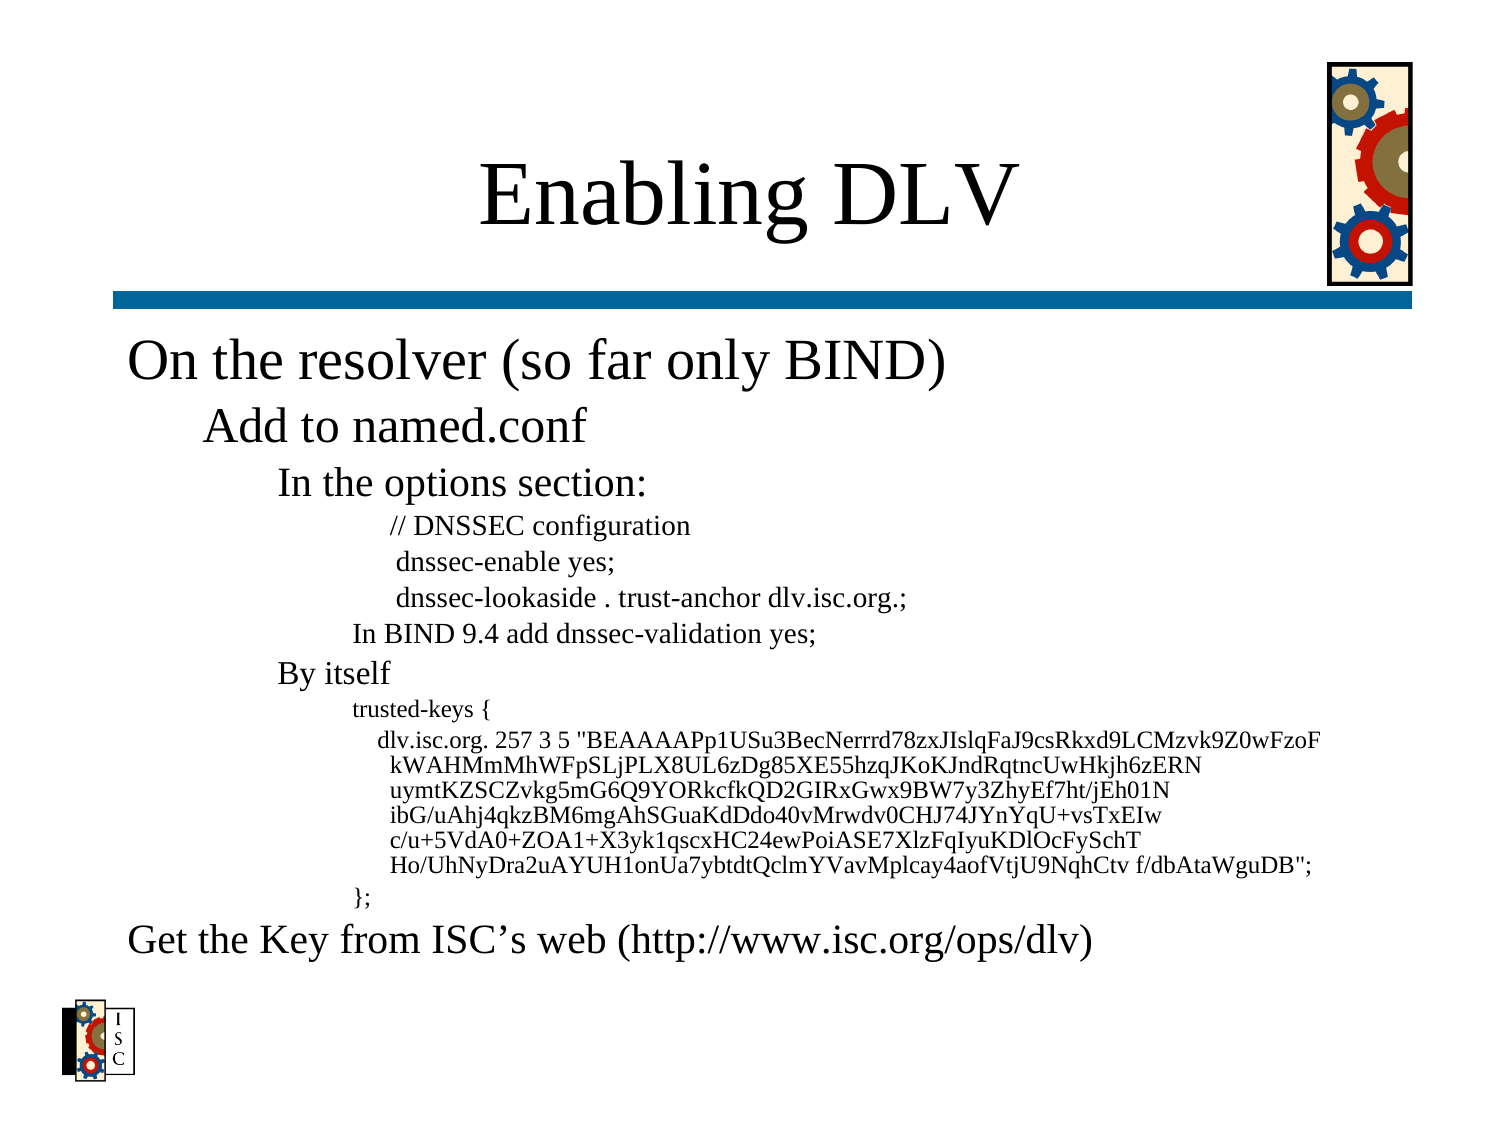

# Enabling DLV
On the resolver (so far only BIND)
Add to named.conf
In the options section:
	// DNSSEC configuration
 dnssec-enable yes;
 dnssec-lookaside . trust-anchor dlv.isc.org.;
In BIND 9.4 add dnssec-validation yes;
By itself
trusted-keys {
 dlv.isc.org. 257 3 5 "BEAAAAPp1USu3BecNerrrd78zxJIslqFaJ9csRkxd9LCMzvk9Z0wFzoF kWAHMmMhWFpSLjPLX8UL6zDg85XE55hzqJKoKJndRqtncUwHkjh6zERN uymtKZSCZvkg5mG6Q9YORkcfkQD2GIRxGwx9BW7y3ZhyEf7ht/jEh01N ibG/uAhj4qkzBM6mgAhSGuaKdDdo40vMrwdv0CHJ74JYnYqU+vsTxEIw c/u+5VdA0+ZOA1+X3yk1qscxHC24ewPoiASE7XlzFqIyuKDlOcFySchT Ho/UhNyDra2uAYUH1onUa7ybtdtQclmYVavMplcay4aofVtjU9NqhCtv f/dbAtaWguDB";
};
Get the Key from ISC’s web (http://www.isc.org/ops/dlv)